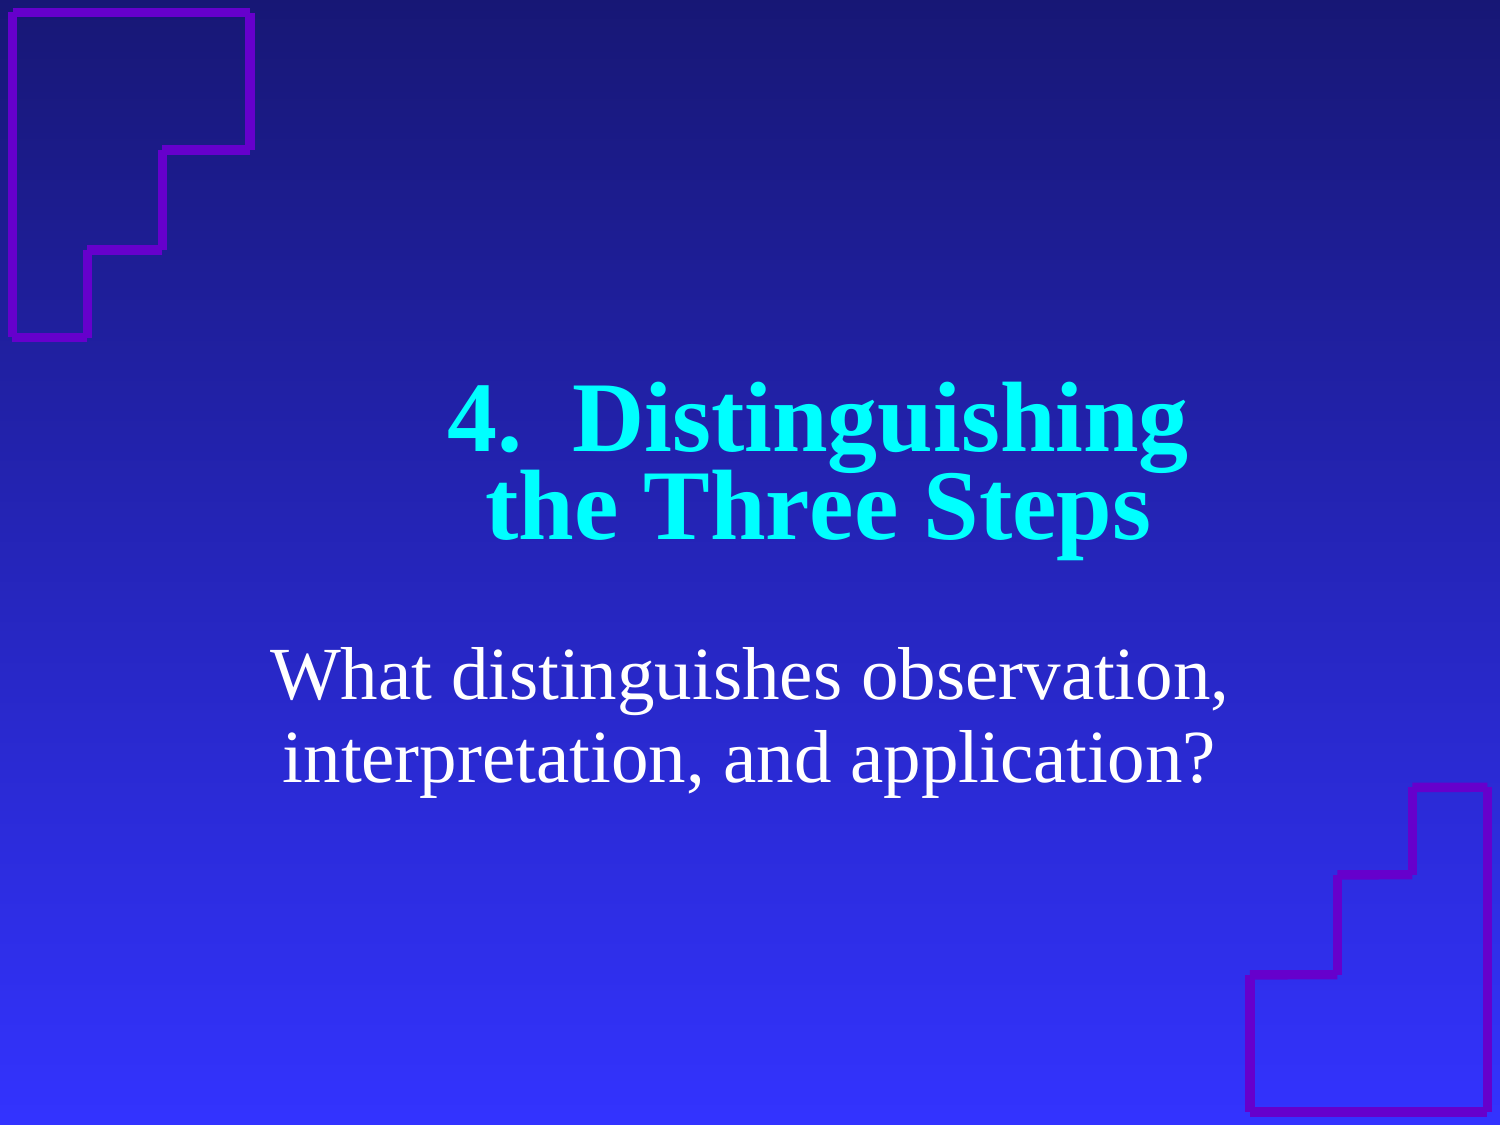

# 4. Distinguishing the Three Steps
What distinguishes observation, interpretation, and application?